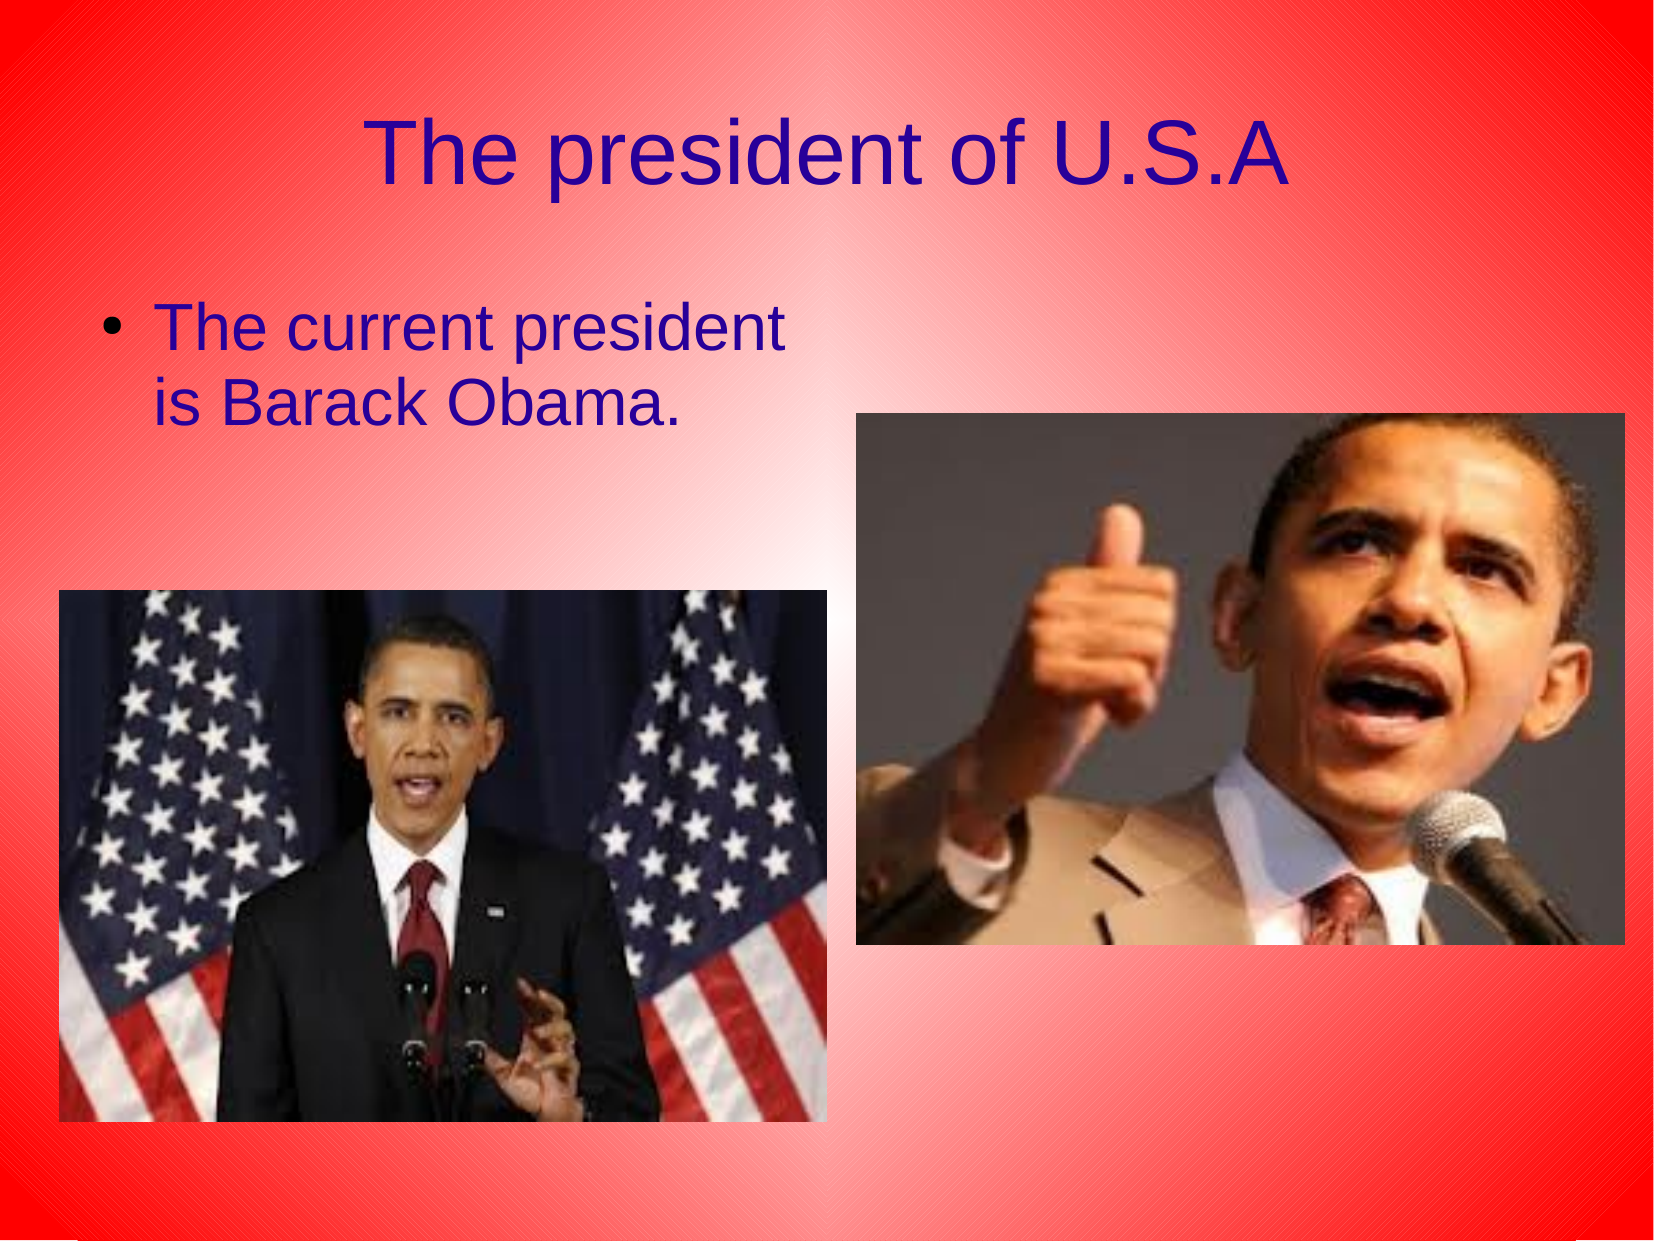

# The president of U.S.A
The current president is Barack Obama.